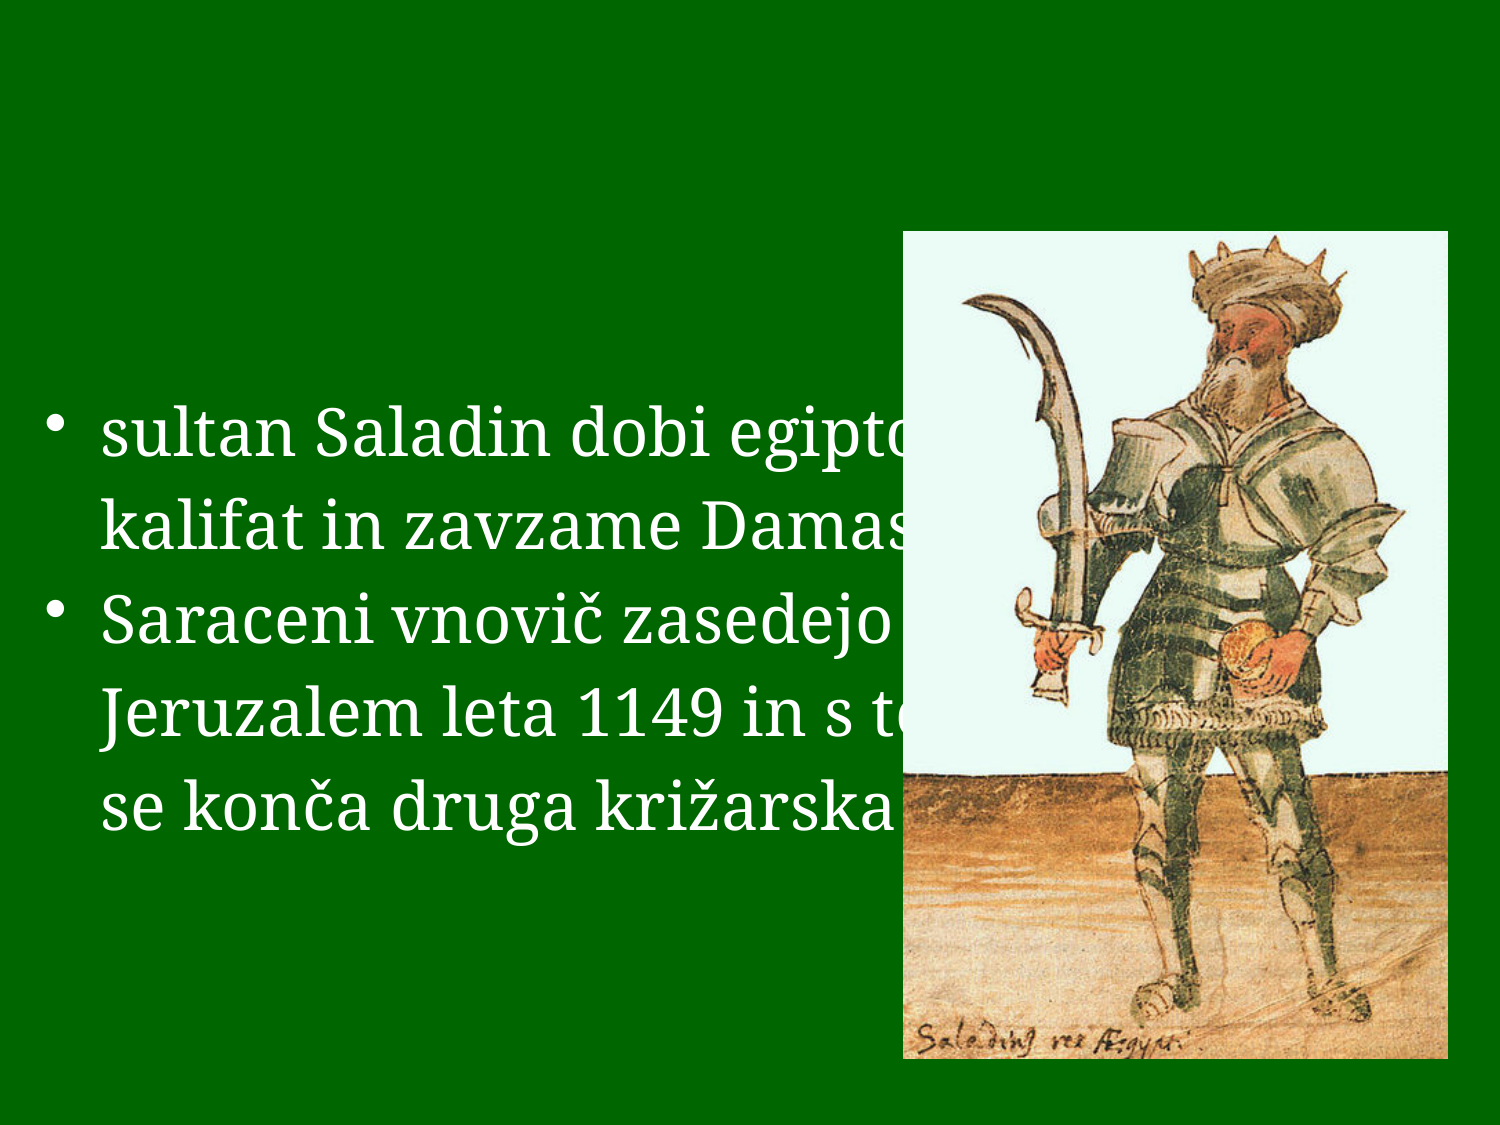

#
sultan Saladin dobi egiptovski
	kalifat in zavzame Damask
Saraceni vnovič zasedejo
	Jeruzalem leta 1149 in s tem
	se konča druga križarska vojna